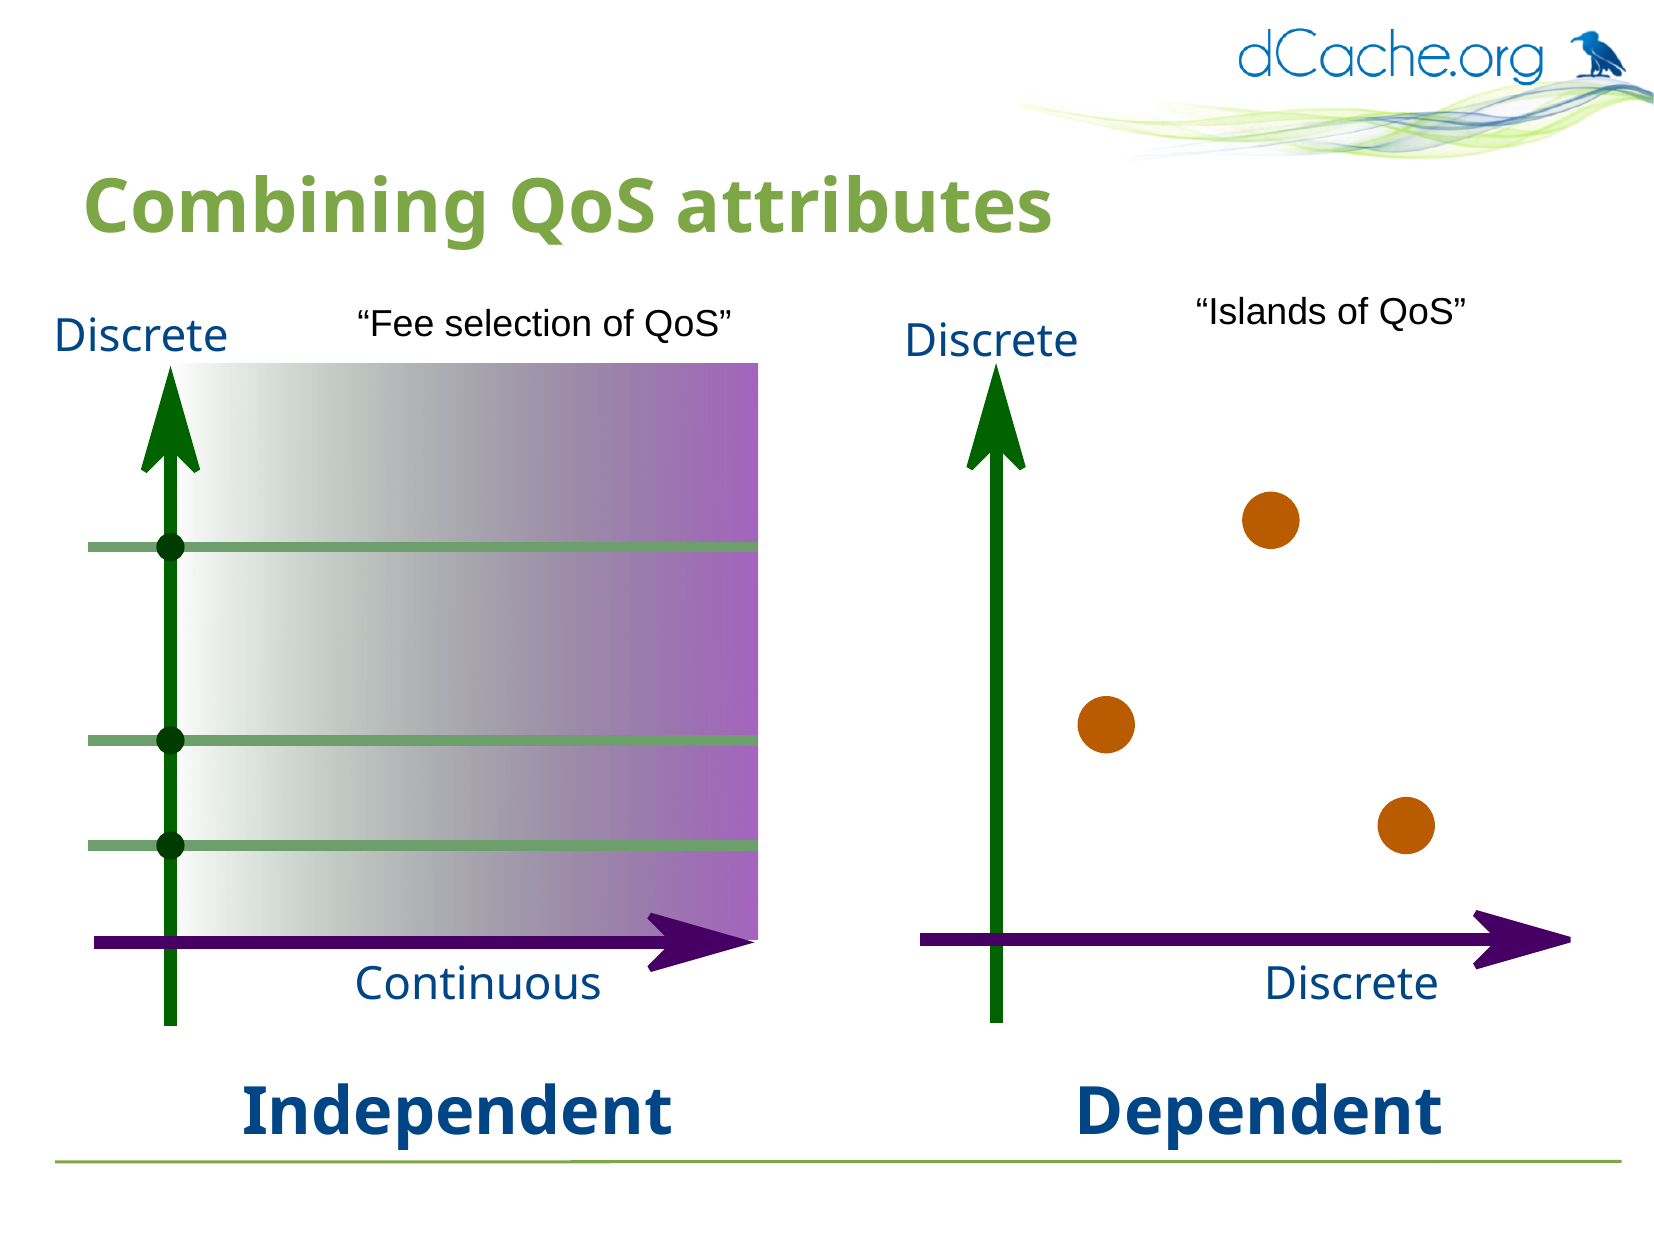

# Combining QoS attributes
“Islands of QoS”
“Fee selection of QoS”
Discrete
Discrete
Continuous
Discrete
Independent
Dependent